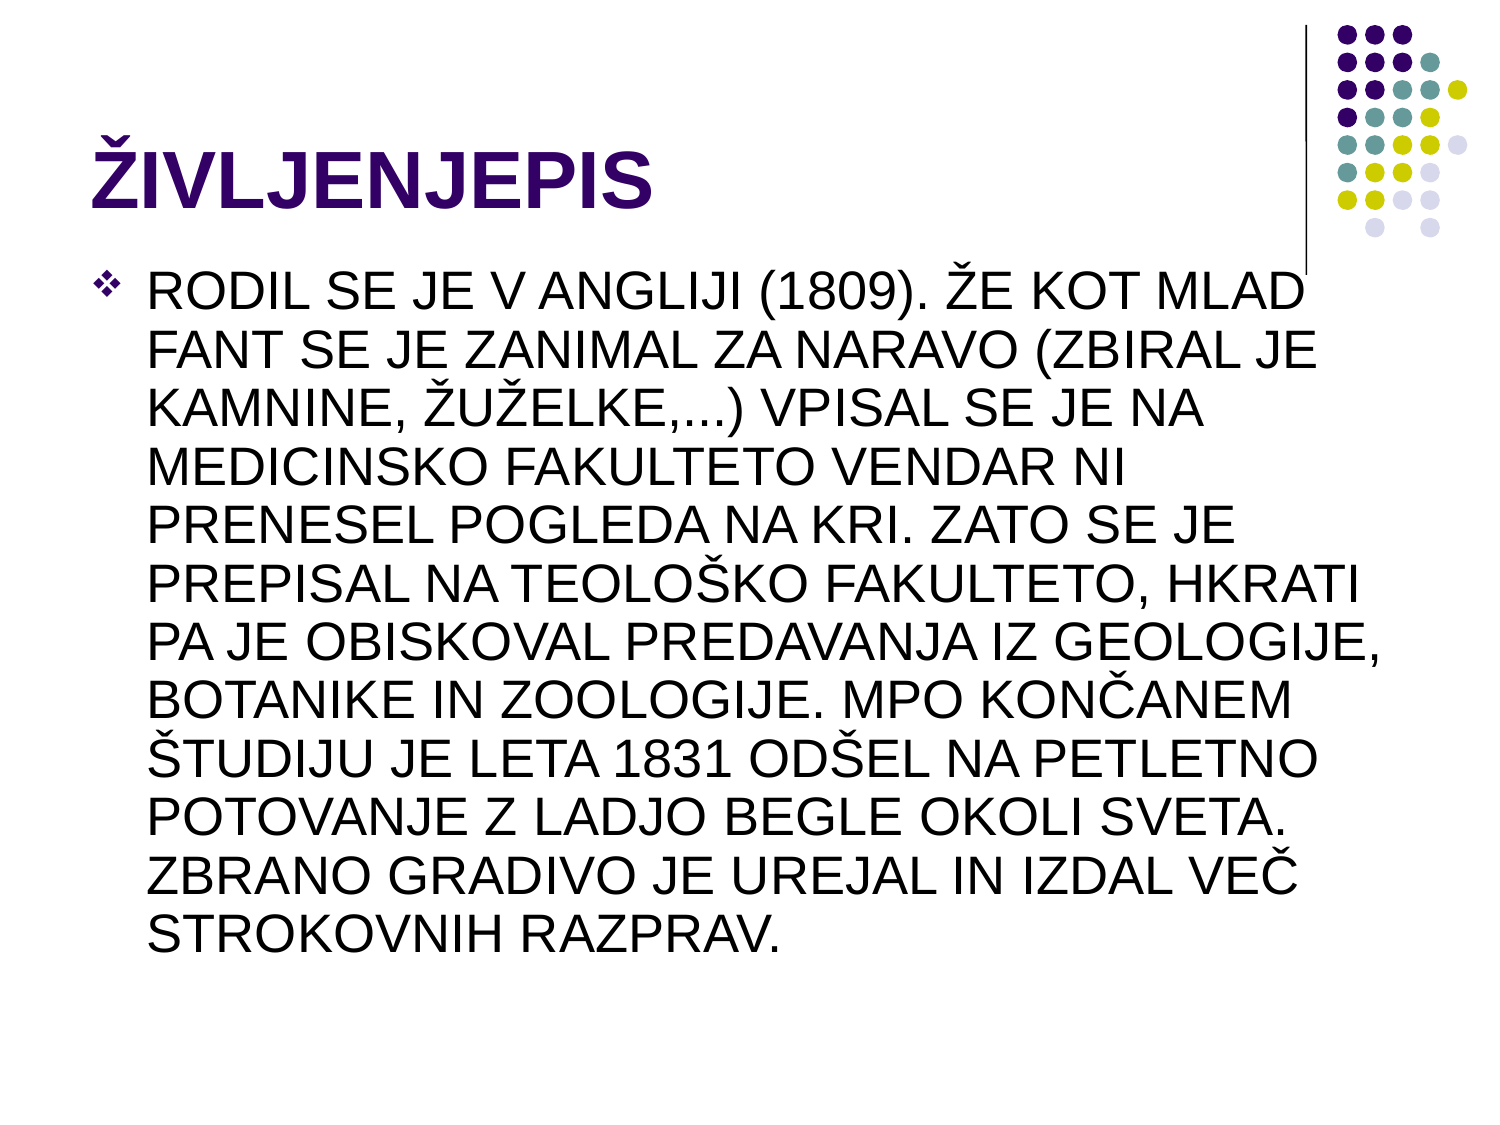

# ŽIVLJENJEPIS
RODIL SE JE V ANGLIJI (1809). ŽE KOT MLAD FANT SE JE ZANIMAL ZA NARAVO (ZBIRAL JE KAMNINE, ŽUŽELKE,...) VPISAL SE JE NA MEDICINSKO FAKULTETO VENDAR NI PRENESEL POGLEDA NA KRI. ZATO SE JE PREPISAL NA TEOLOŠKO FAKULTETO, HKRATI PA JE OBISKOVAL PREDAVANJA IZ GEOLOGIJE, BOTANIKE IN ZOOLOGIJE. MPO KONČANEM ŠTUDIJU JE LETA 1831 ODŠEL NA PETLETNO POTOVANJE Z LADJO BEGLE OKOLI SVETA. ZBRANO GRADIVO JE UREJAL IN IZDAL VEČ STROKOVNIH RAZPRAV.